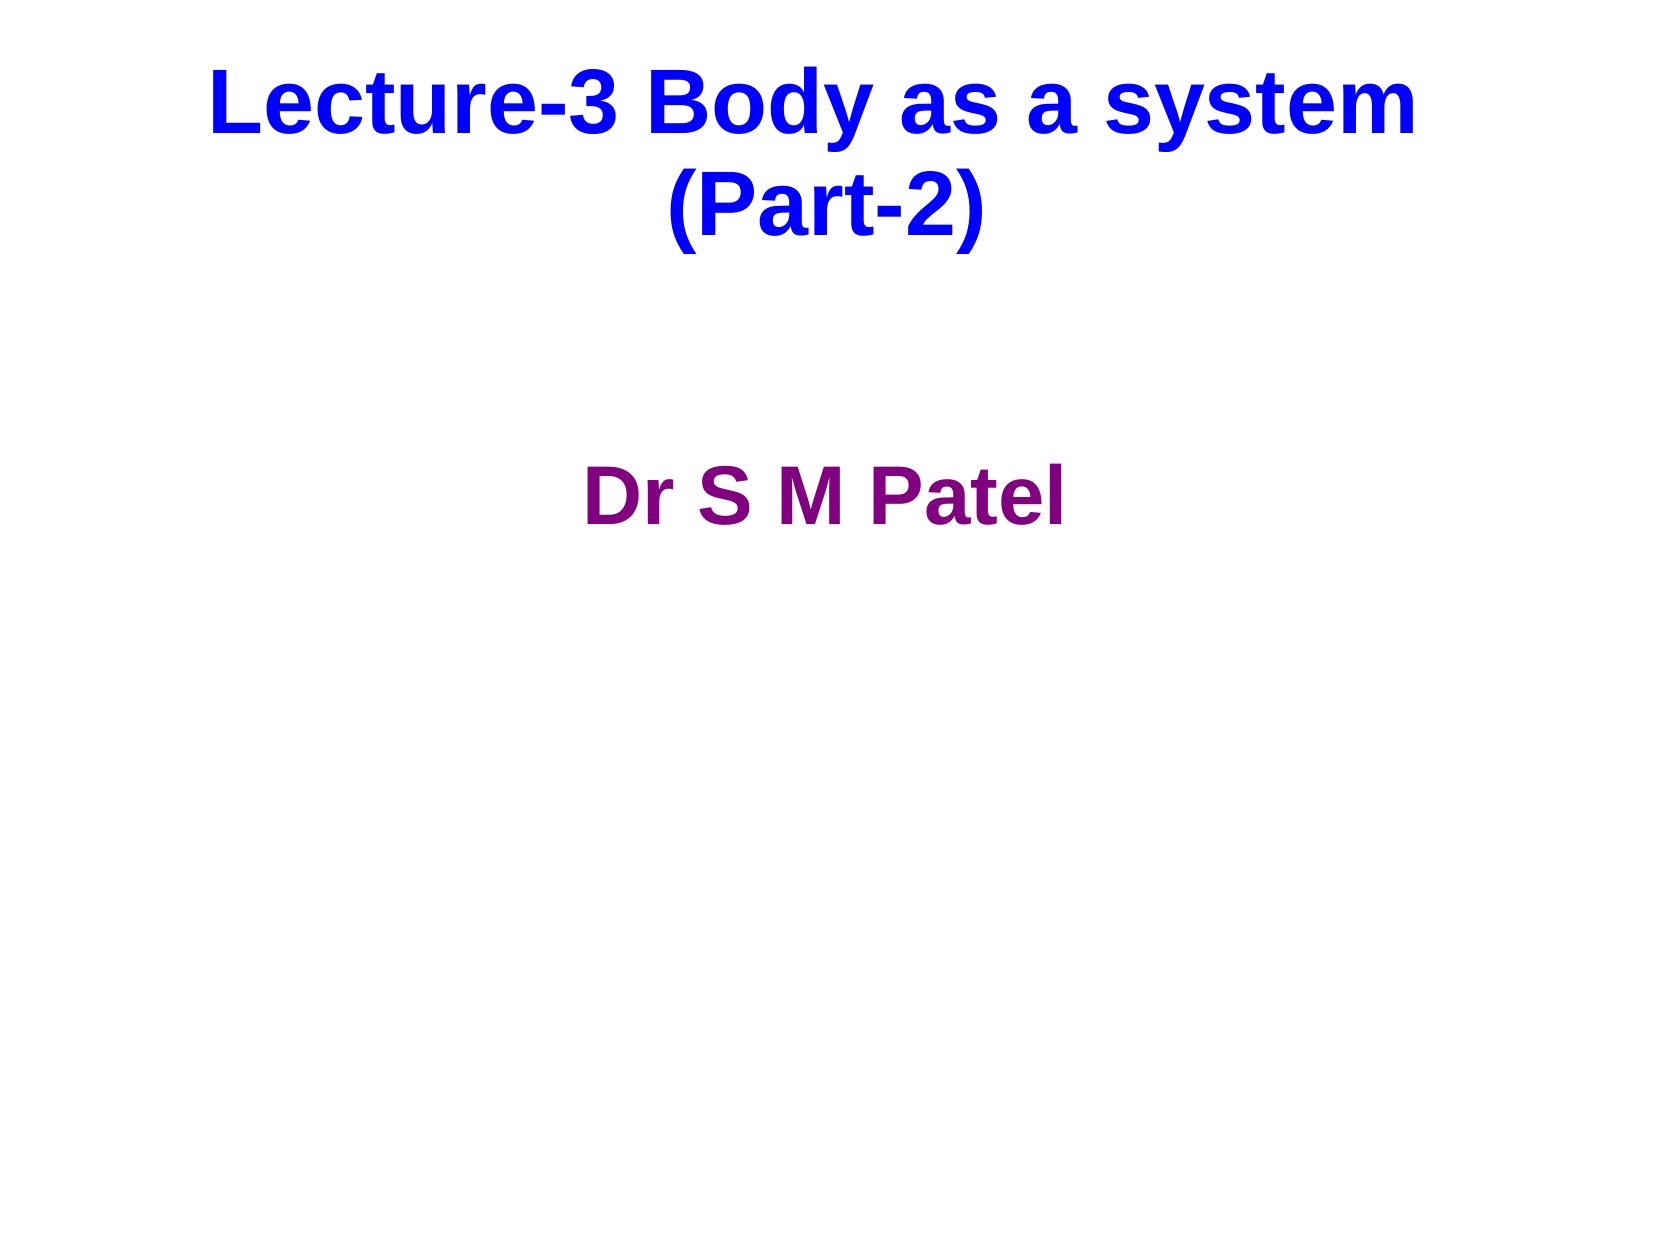

# Lecture-3 Body as a system (Part-2)
Dr S M Patel